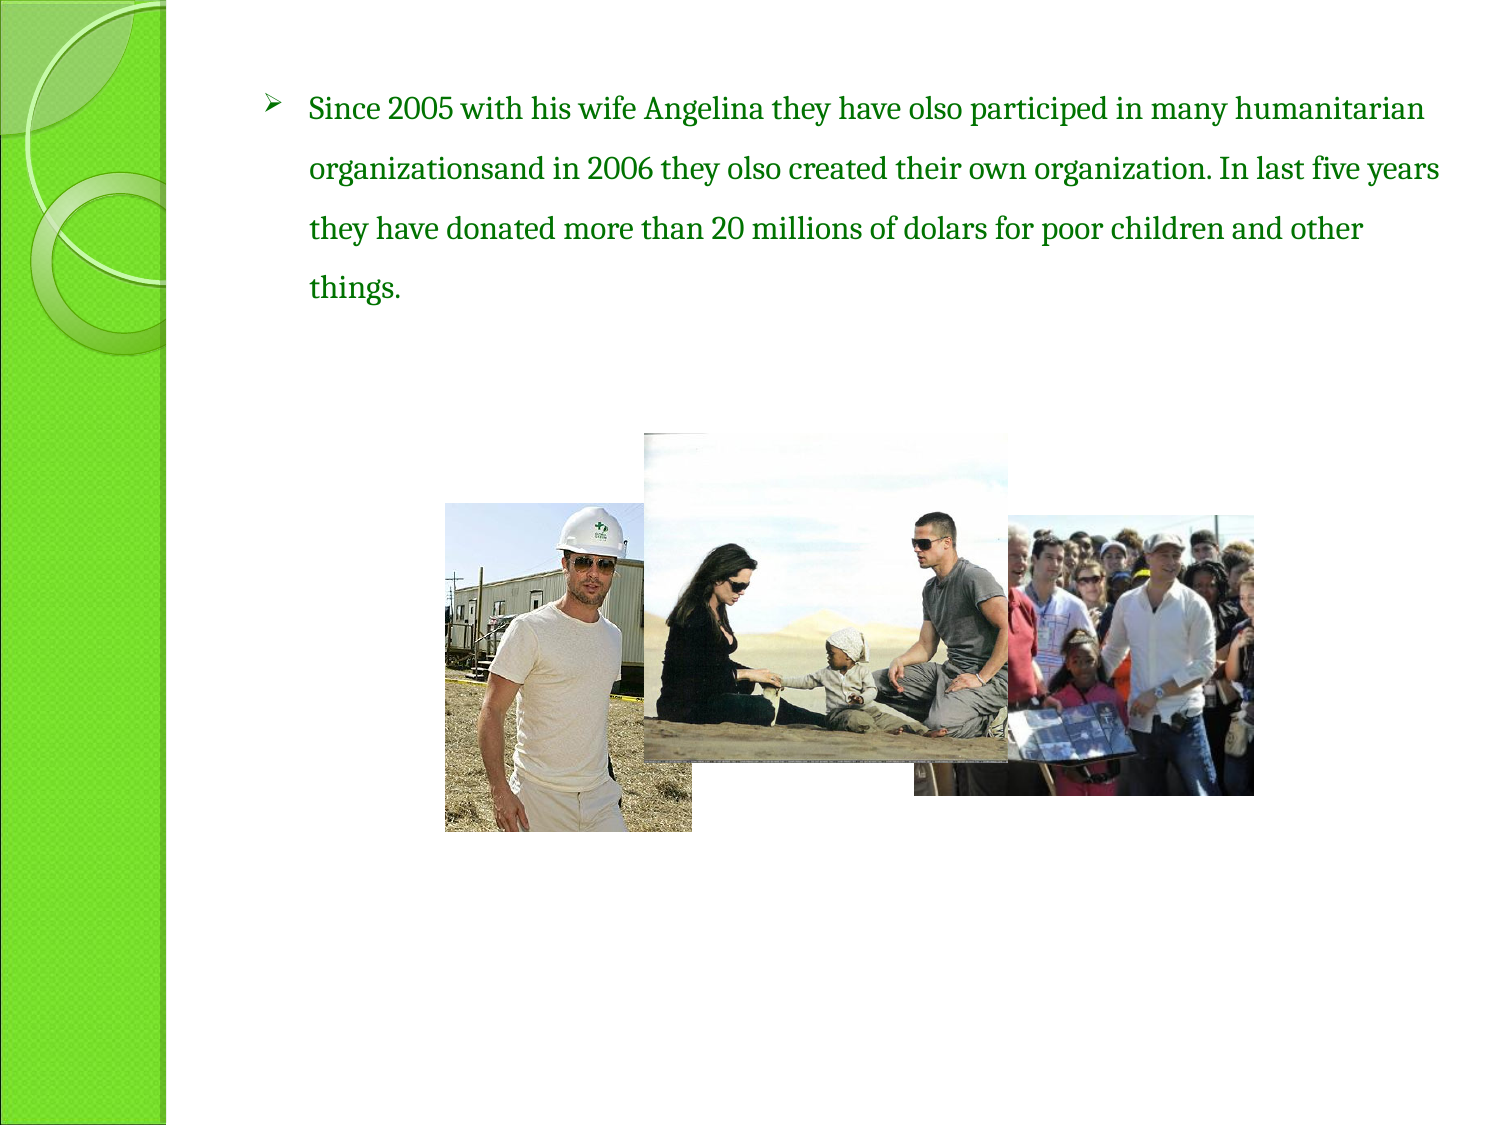

# Since 2005 with his wife Angelina they have olso participed in many humanitarian organizationsand in 2006 they olso created their own organization. In last five years they have donated more than 20 millions of dolars for poor children and other things.